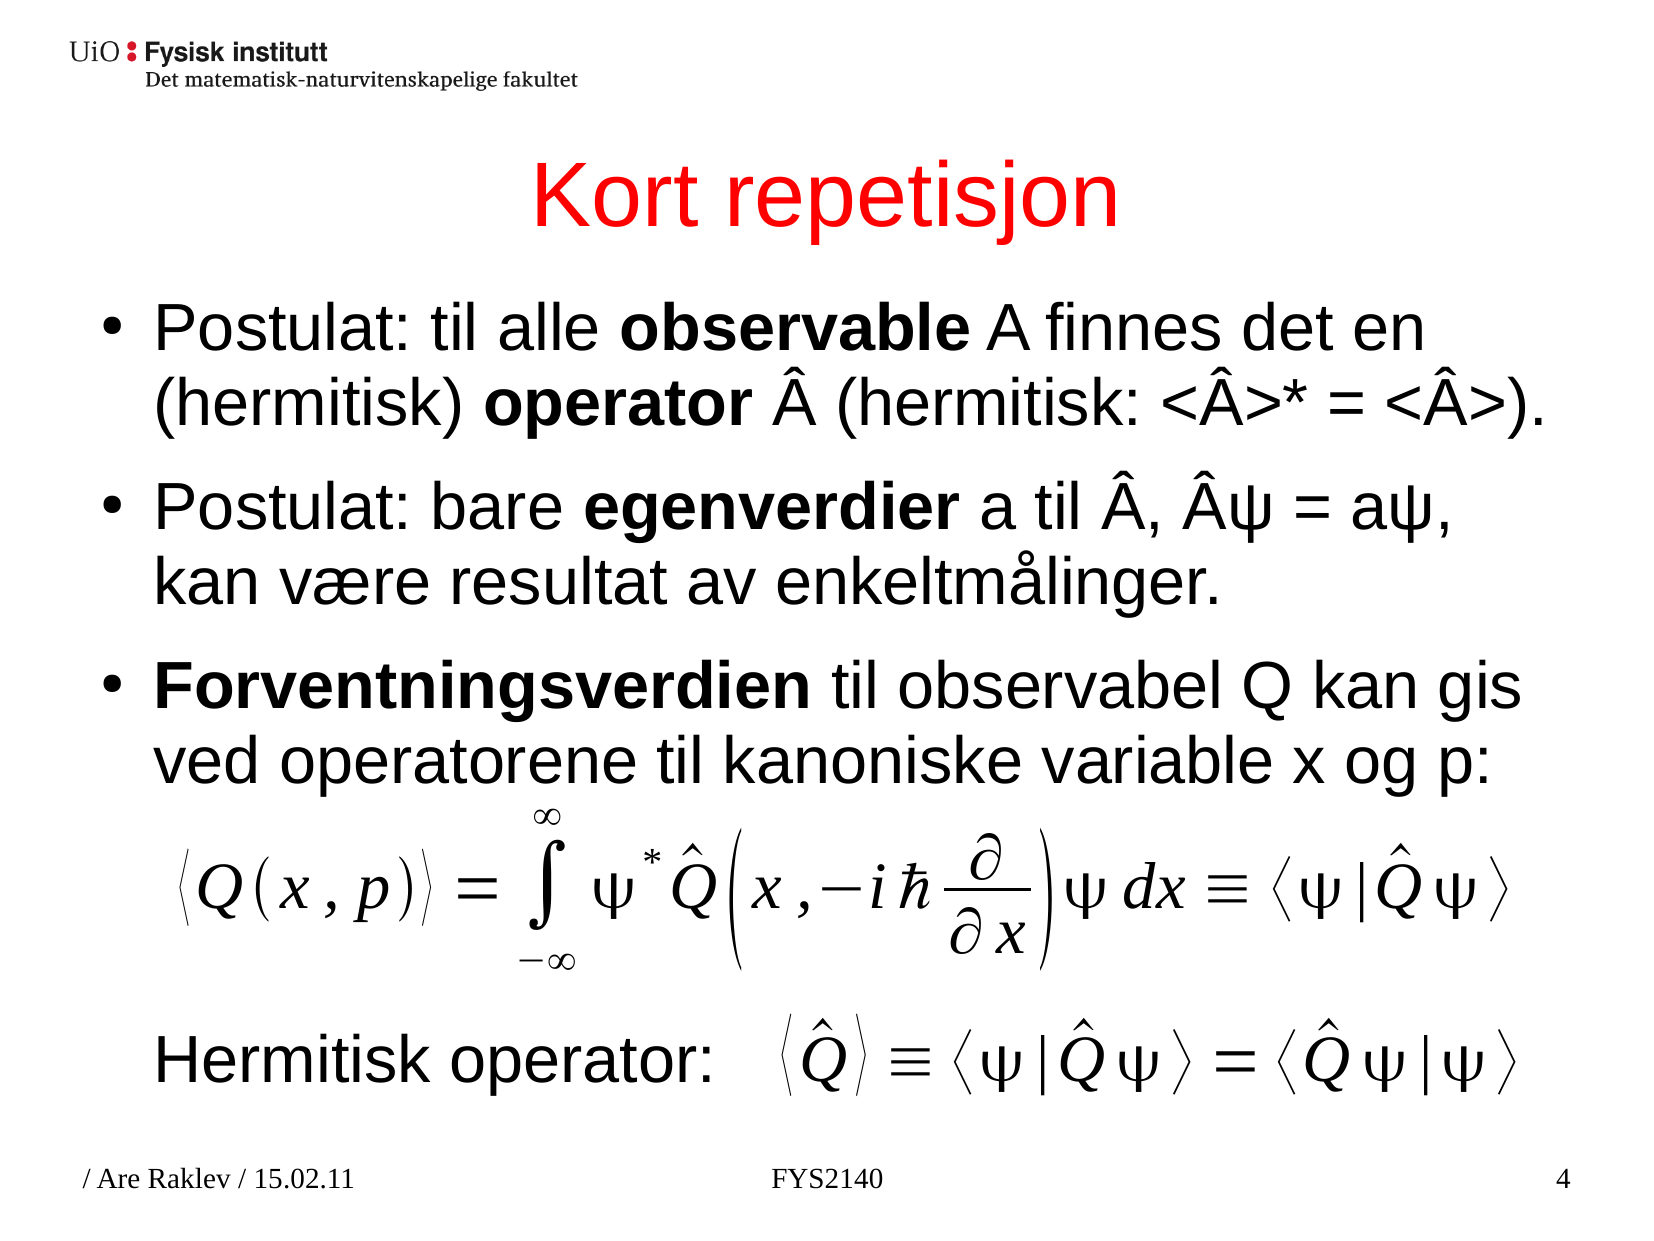

# Kort repetisjon
Postulat: til alle observable A finnes det en (hermitisk) operator Â (hermitisk: <Â>* = <Â>).
Postulat: bare egenverdier a til Â, Âψ = aψ, kan være resultat av enkeltmålinger.
Forventningsverdien til observabel Q kan gis ved operatorene til kanoniske variable x og p:
Hermitisk operator:
/ Are Raklev / 15.02.11
FYS2140
4